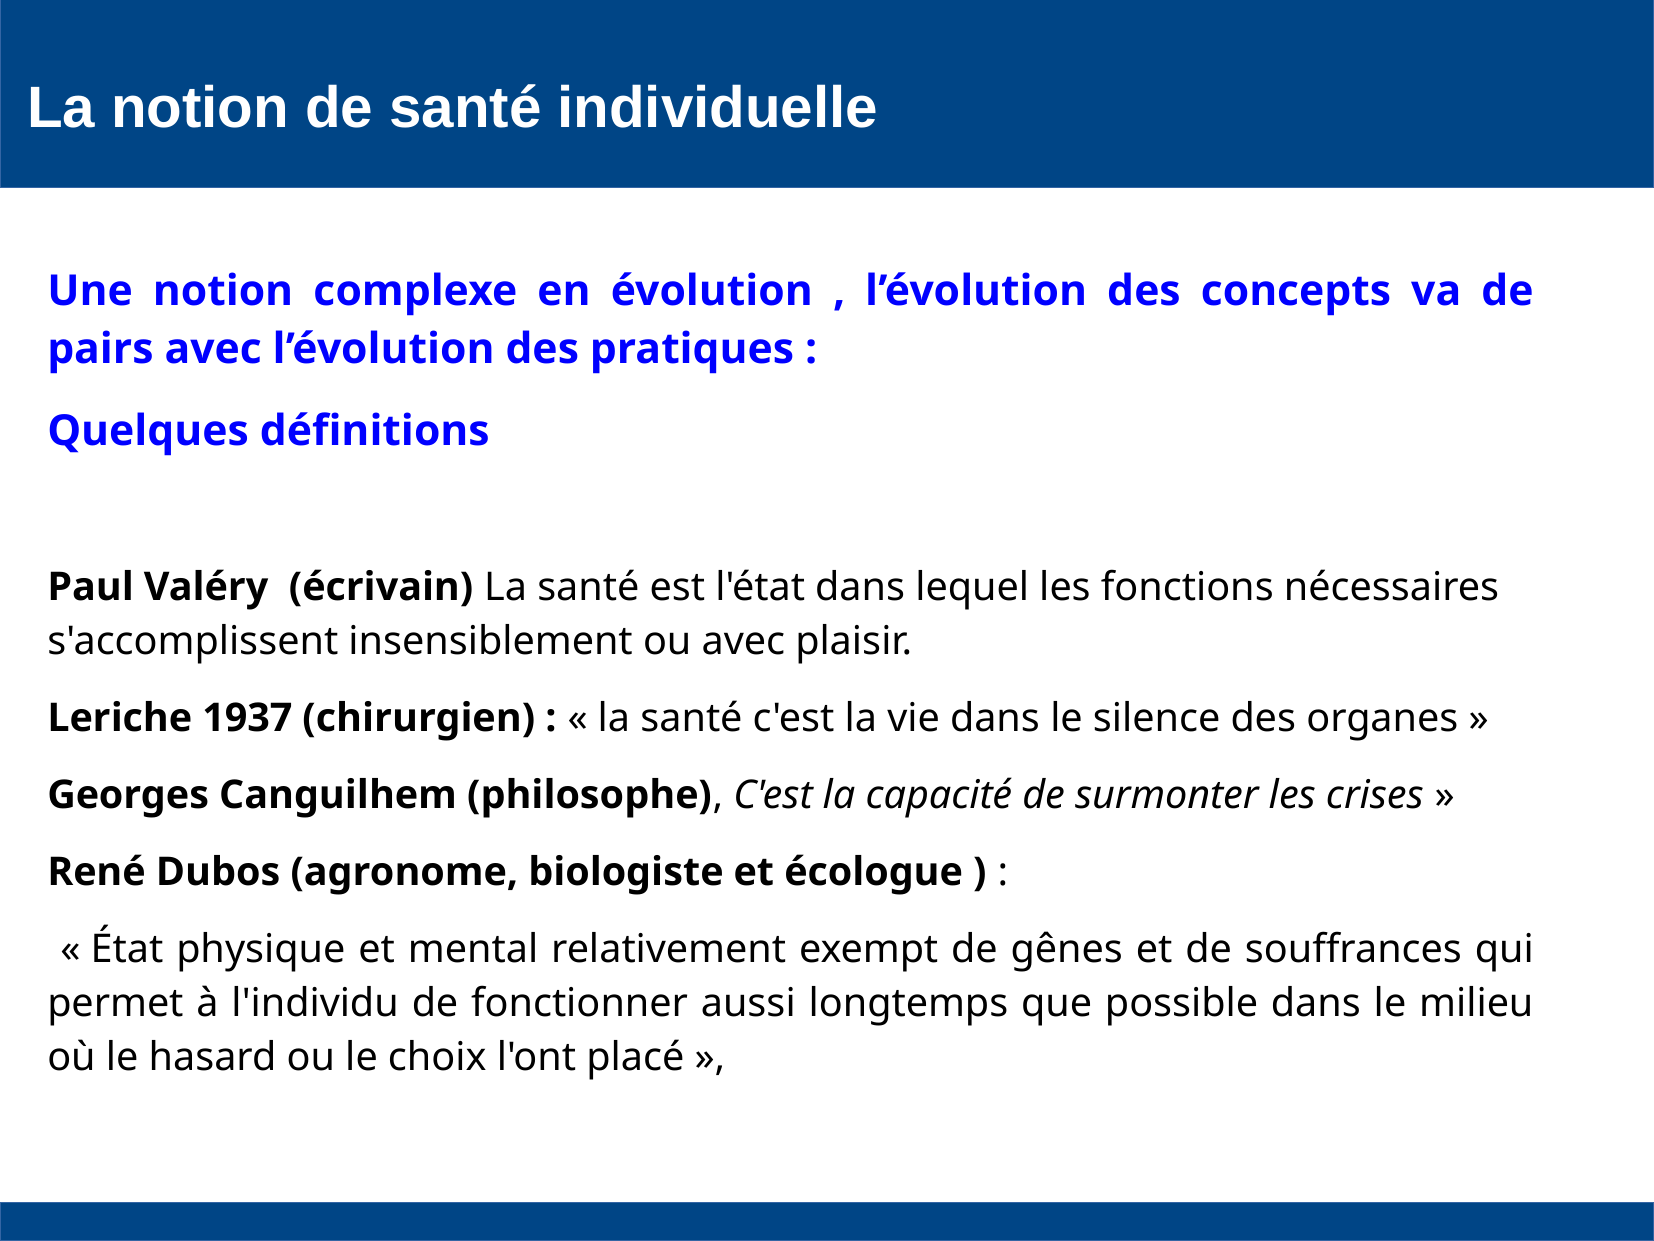

# La notion de santé individuelle
Une notion complexe en évolution , l’évolution des concepts va de pairs avec l’évolution des pratiques :
Quelques définitions
Paul Valéry (écrivain) La santé est l'état dans lequel les fonctions nécessaires s'accomplissent insensiblement ou avec plaisir.
Leriche 1937 (chirurgien) : « la santé c'est la vie dans le silence des organes »
Georges Canguilhem (philosophe), C'est la capacité de surmonter les crises »
René Dubos (agronome, biologiste et écologue ) :
 « État physique et mental relativement exempt de gênes et de souffrances qui permet à l'individu de fonctionner aussi longtemps que possible dans le milieu où le hasard ou le choix l'ont placé »,